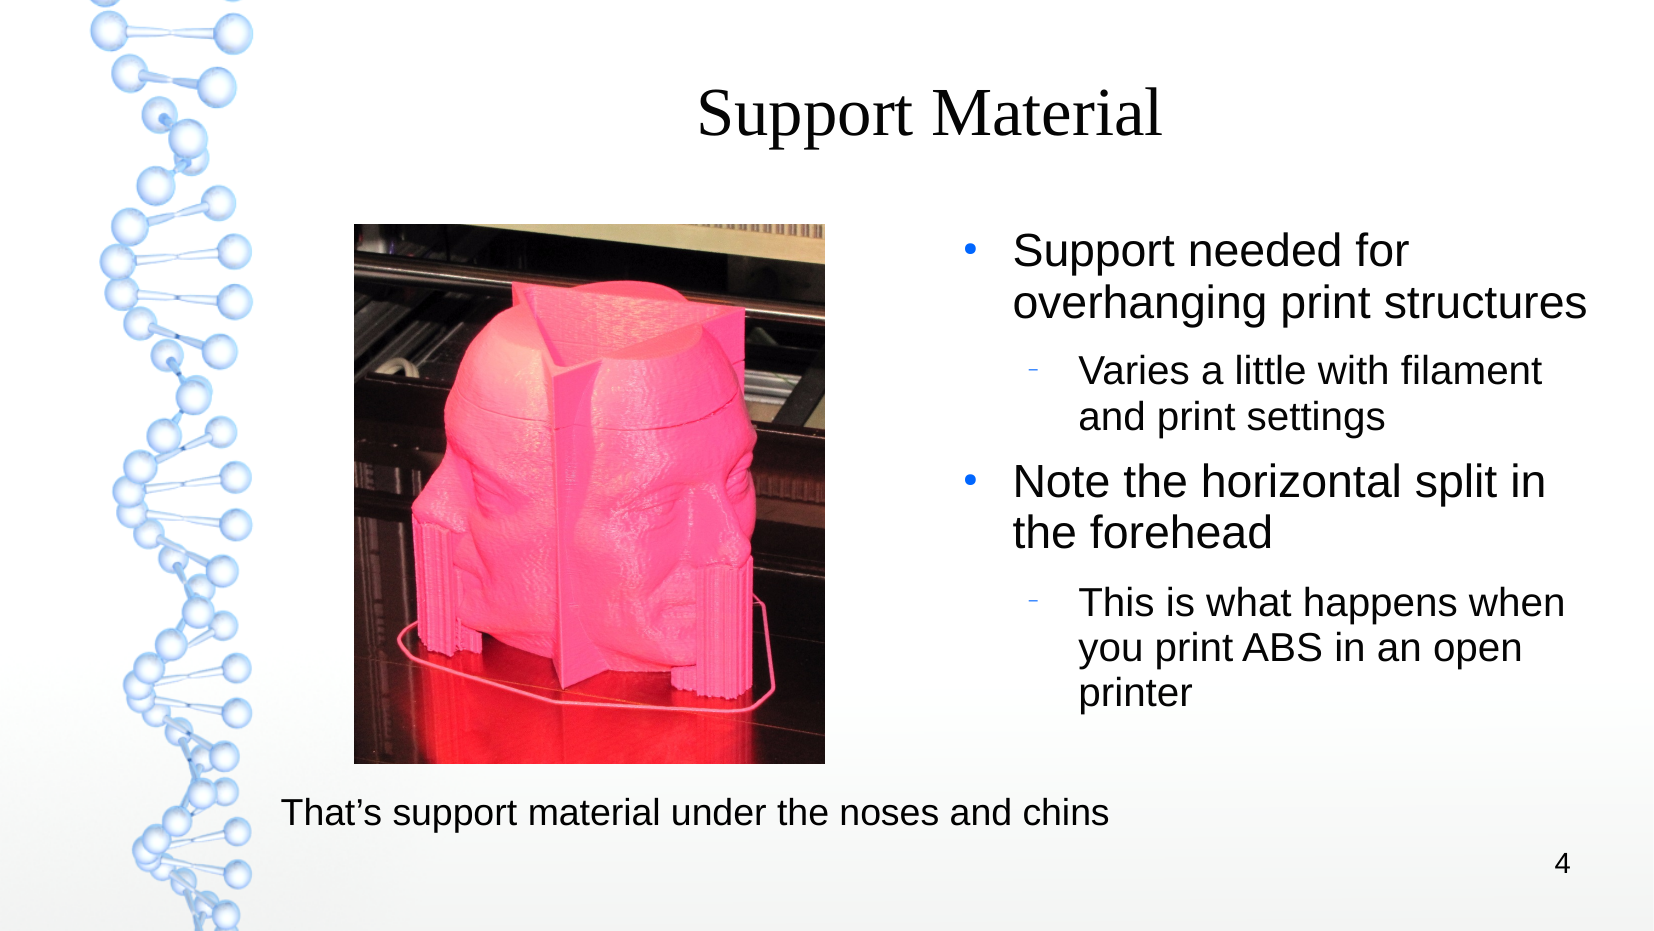

# Support Material
Support needed for overhanging print structures
Varies a little with filament and print settings
Note the horizontal split in the forehead
This is what happens when you print ABS in an open printer
That’s support material under the noses and chins
4